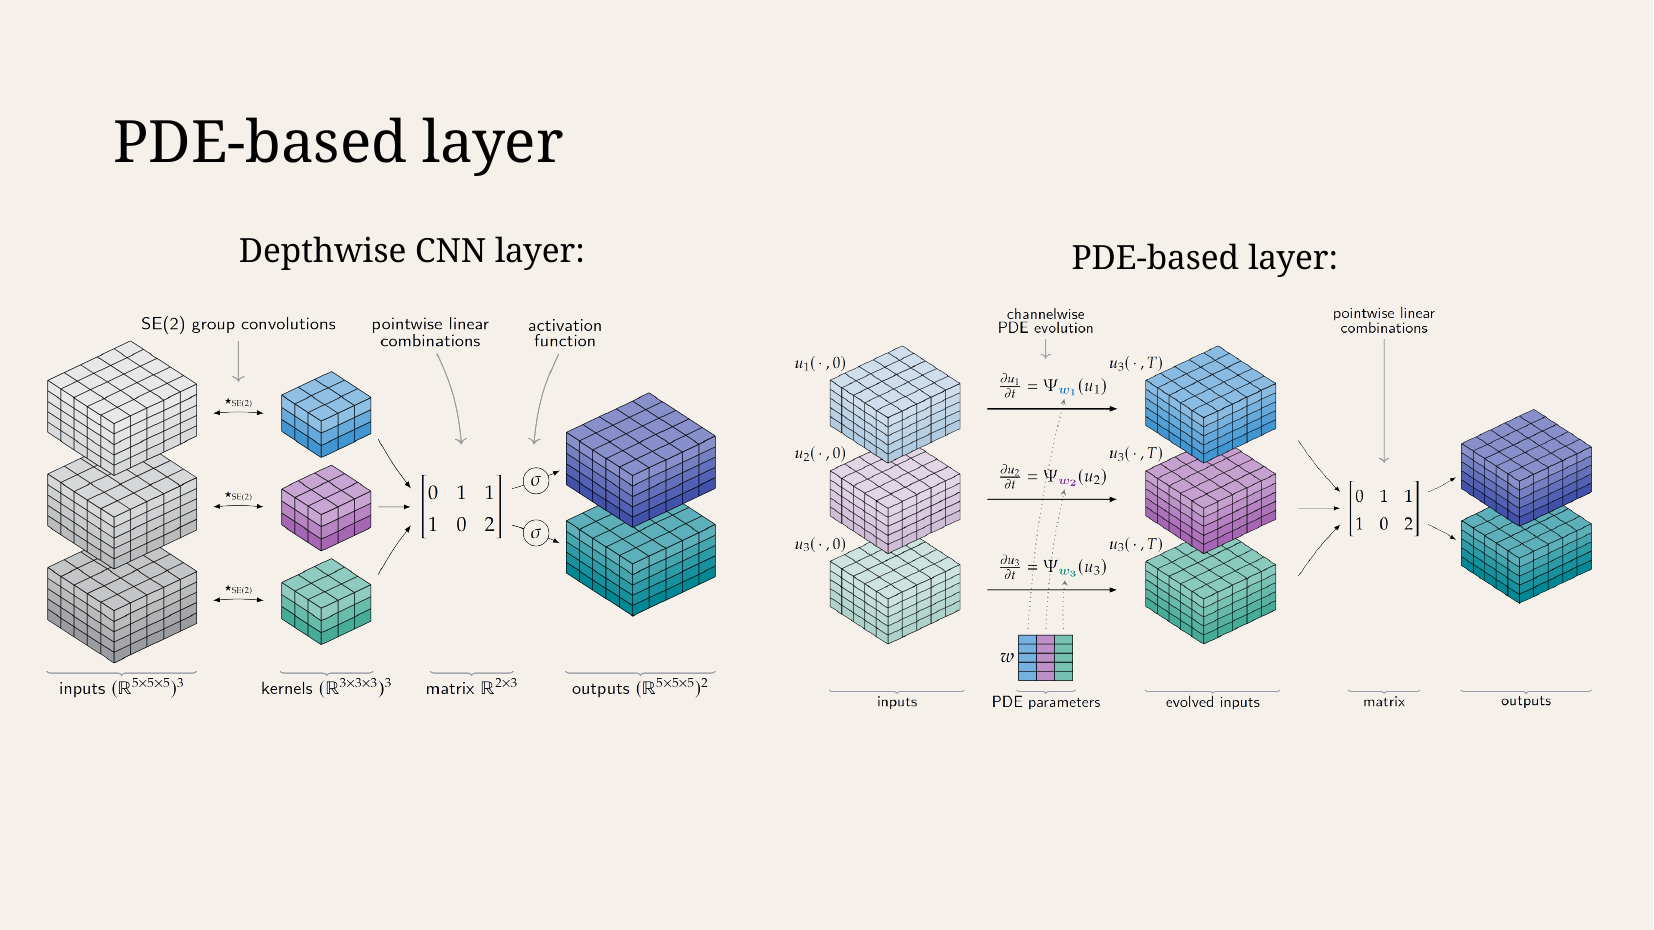

# PDE-based layer
Depthwise CNN layer:
PDE-based layer: